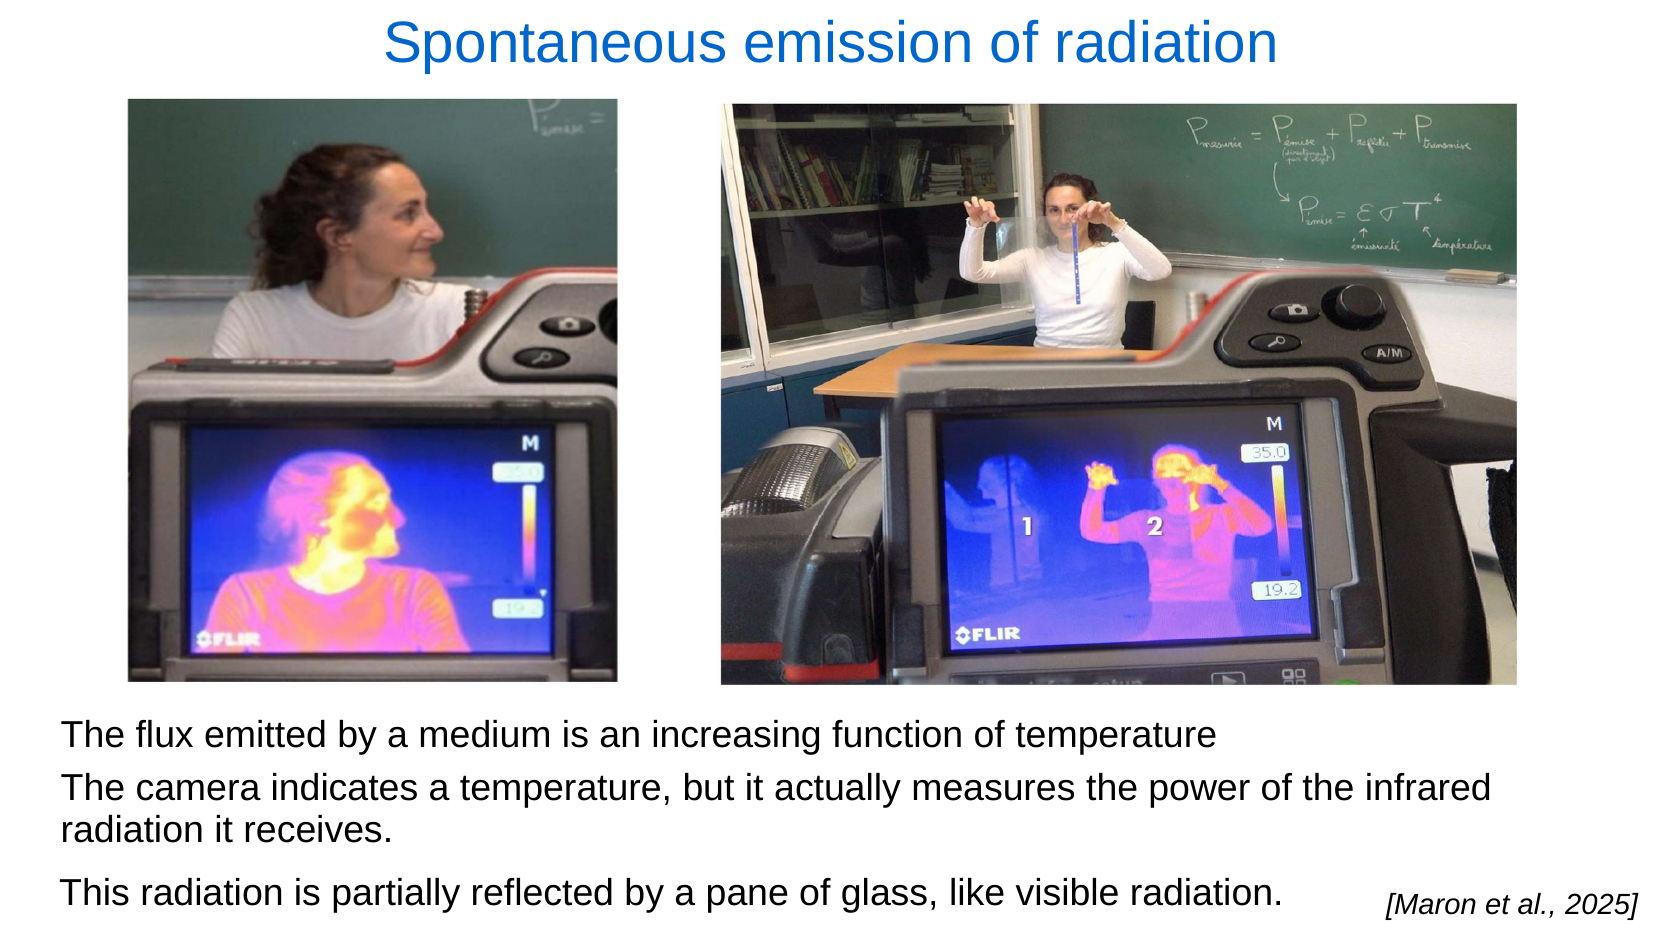

# Spontaneous emission of radiation
This radiation is partially reflected by a pane of glass, like visible radiation.
The flux emitted by a medium is an increasing function of temperature
The camera indicates a temperature, but it actually measures the power of the infrared radiation it receives.
[Maron et al., 2025]